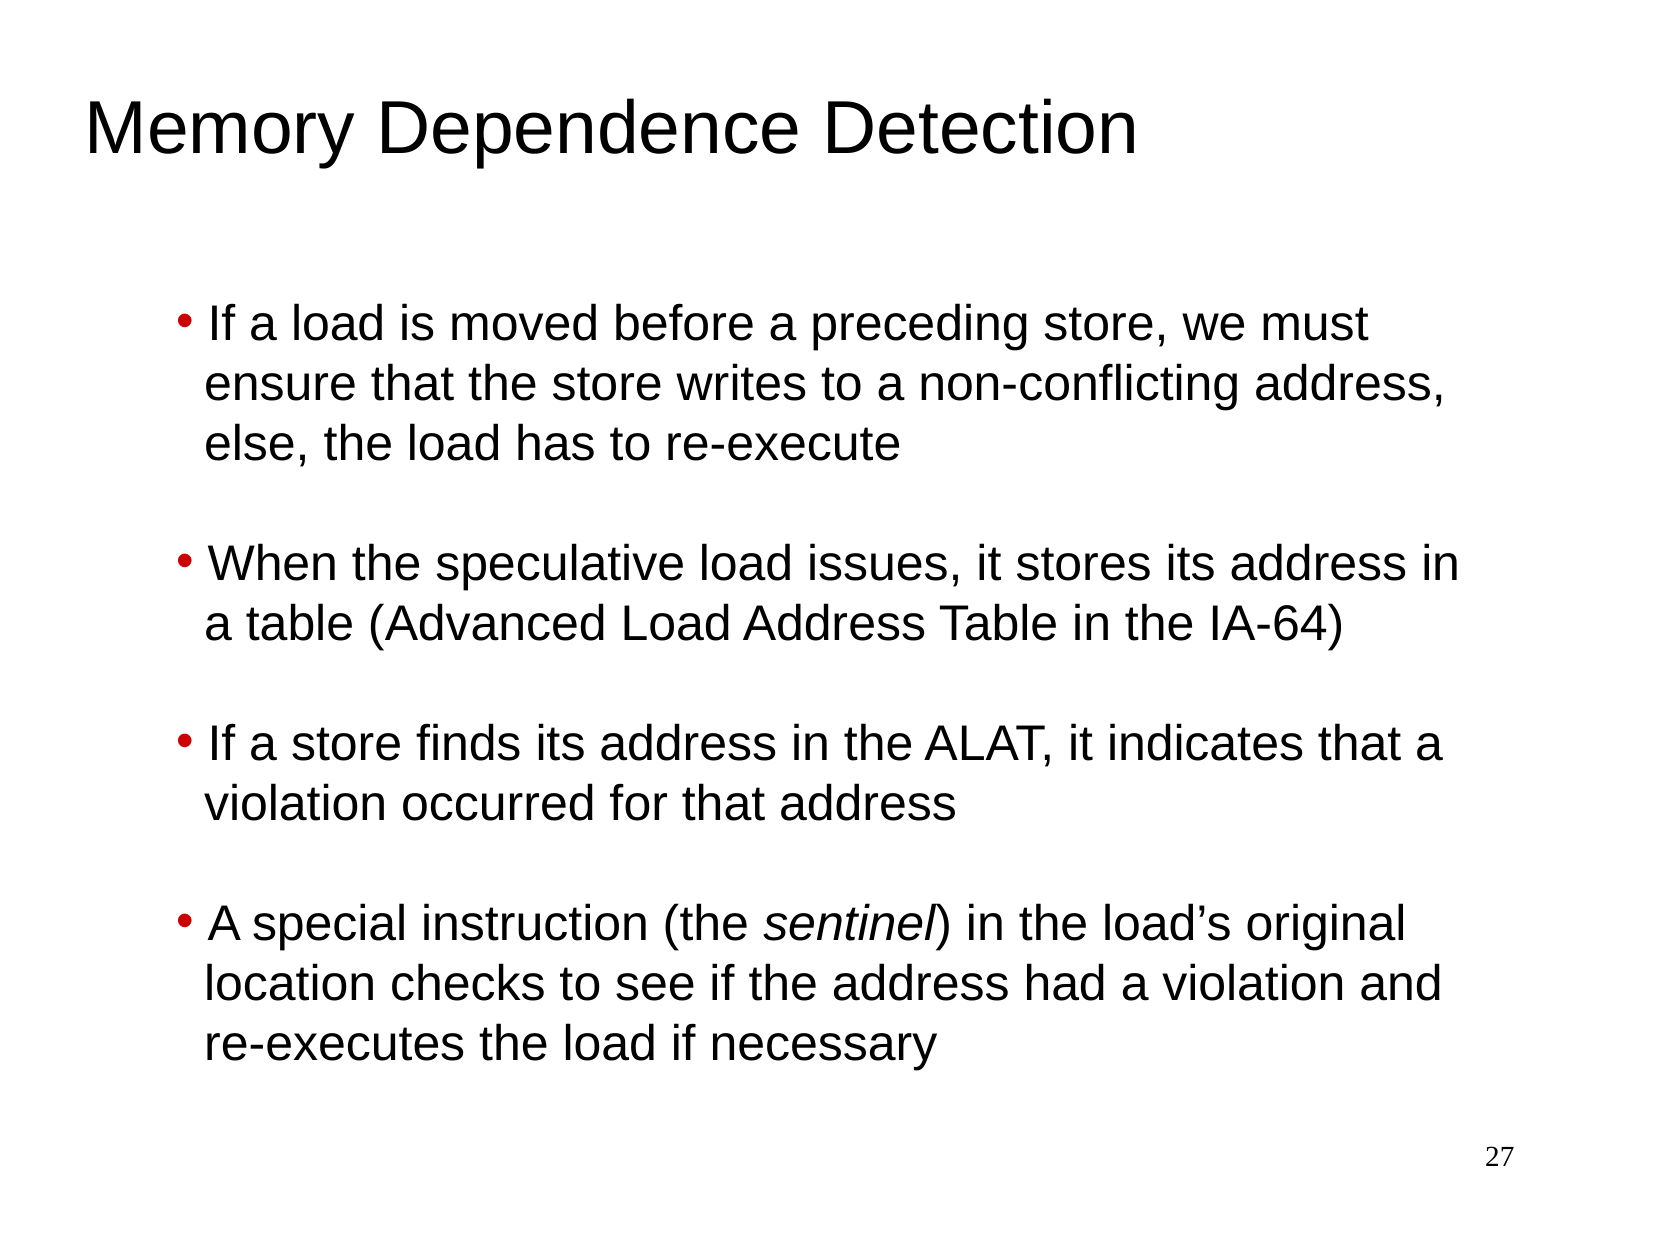

Memory Dependence Detection
 If a load is moved before a preceding store, we must
 ensure that the store writes to a non-conflicting address,
 else, the load has to re-execute
 When the speculative load issues, it stores its address in
 a table (Advanced Load Address Table in the IA-64)
 If a store finds its address in the ALAT, it indicates that a
 violation occurred for that address
 A special instruction (the sentinel) in the load’s original
 location checks to see if the address had a violation and
 re-executes the load if necessary